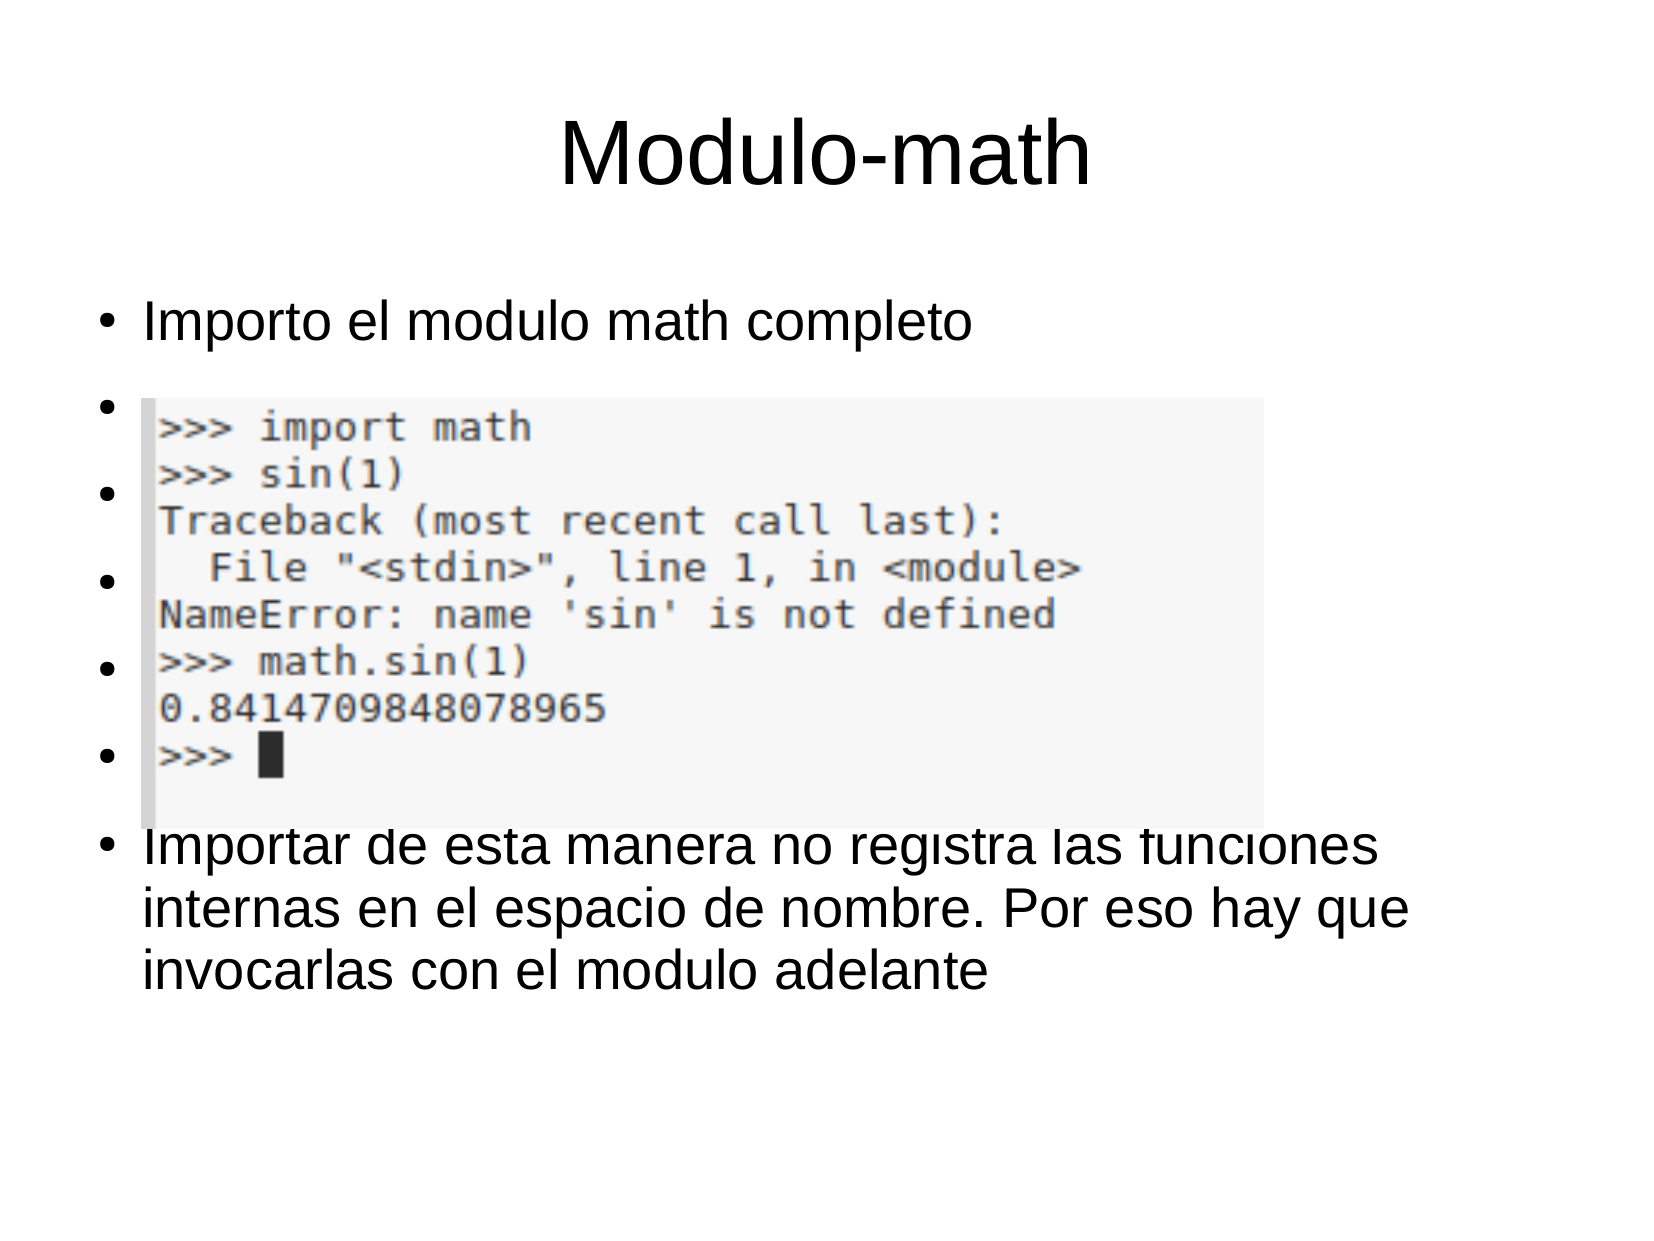

# Modulo-math
Importo el modulo math completo
Importar de esta manera no registra las funciones internas en el espacio de nombre. Por eso hay que invocarlas con el modulo adelante